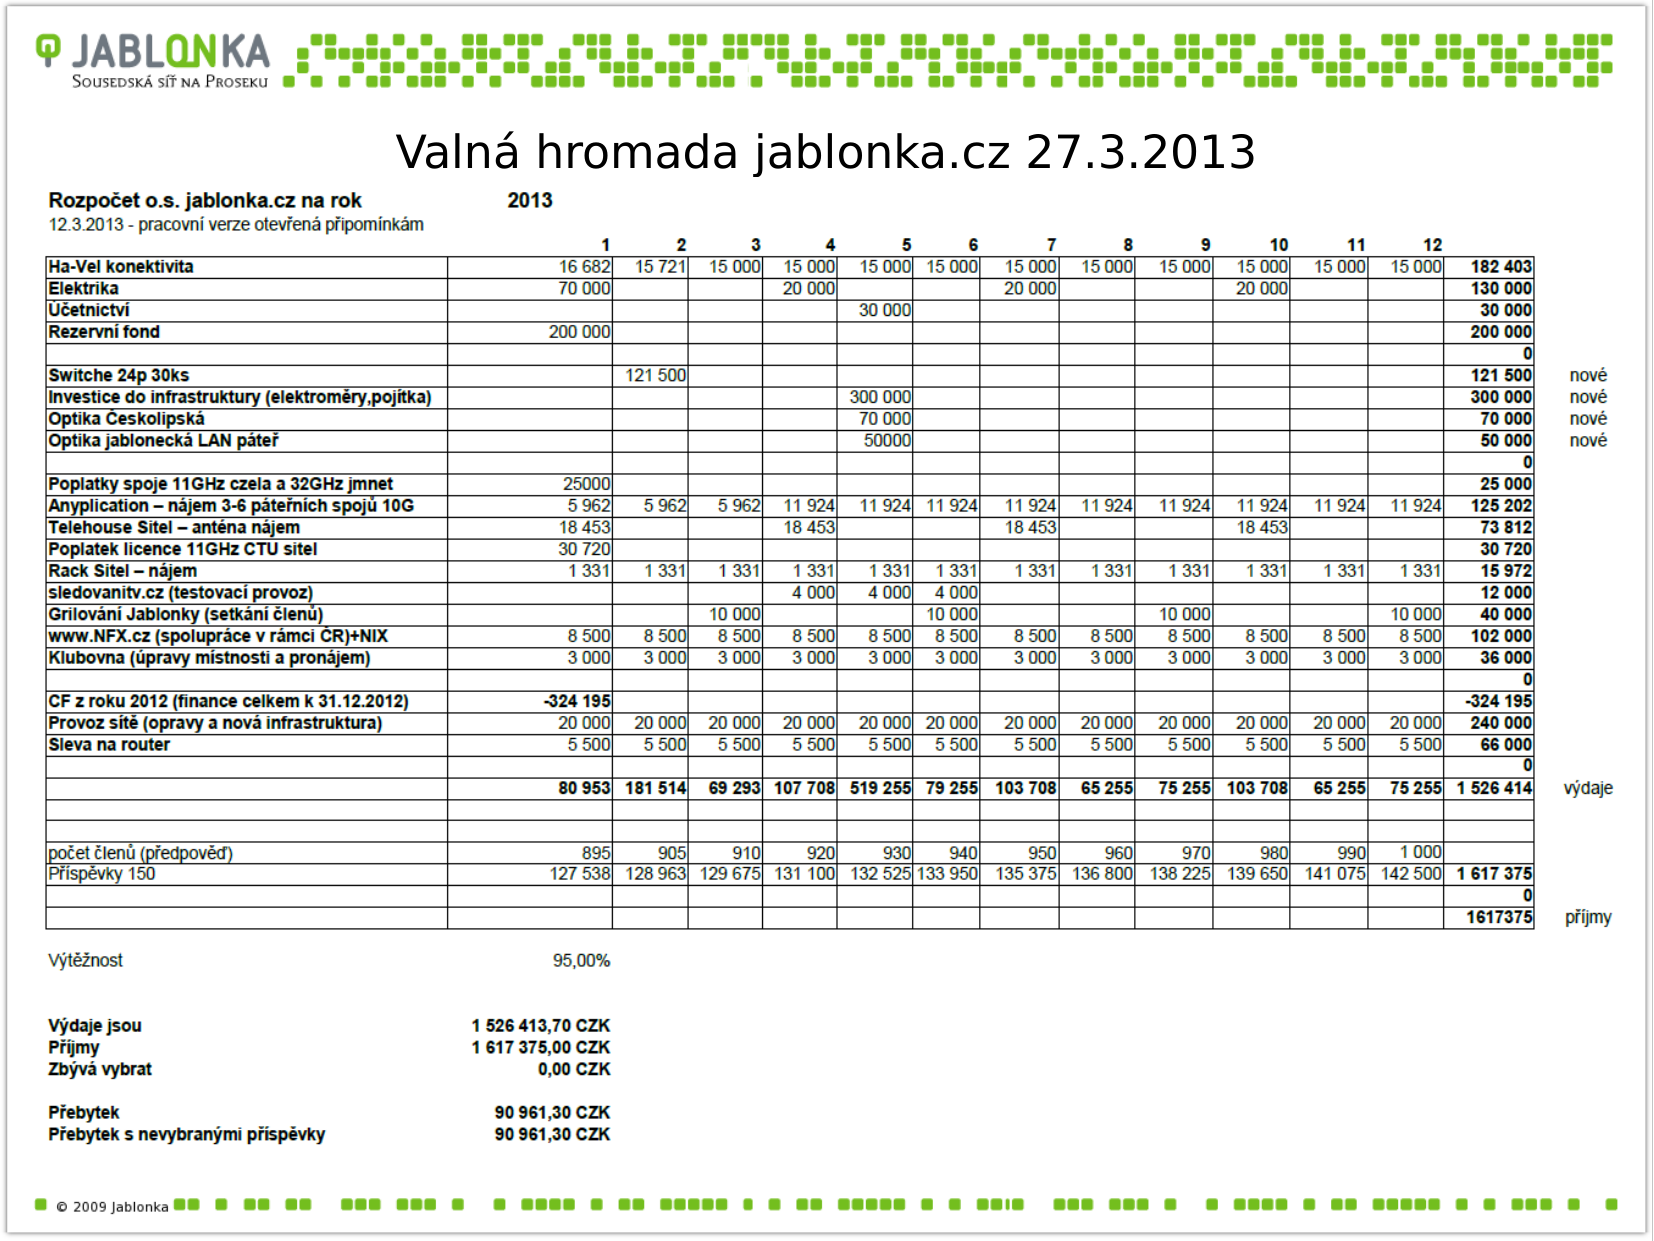

# Valná hromada jablonka.cz 27.3.2013
Roční plán výdajů na činnost Sdružení v roce 2013